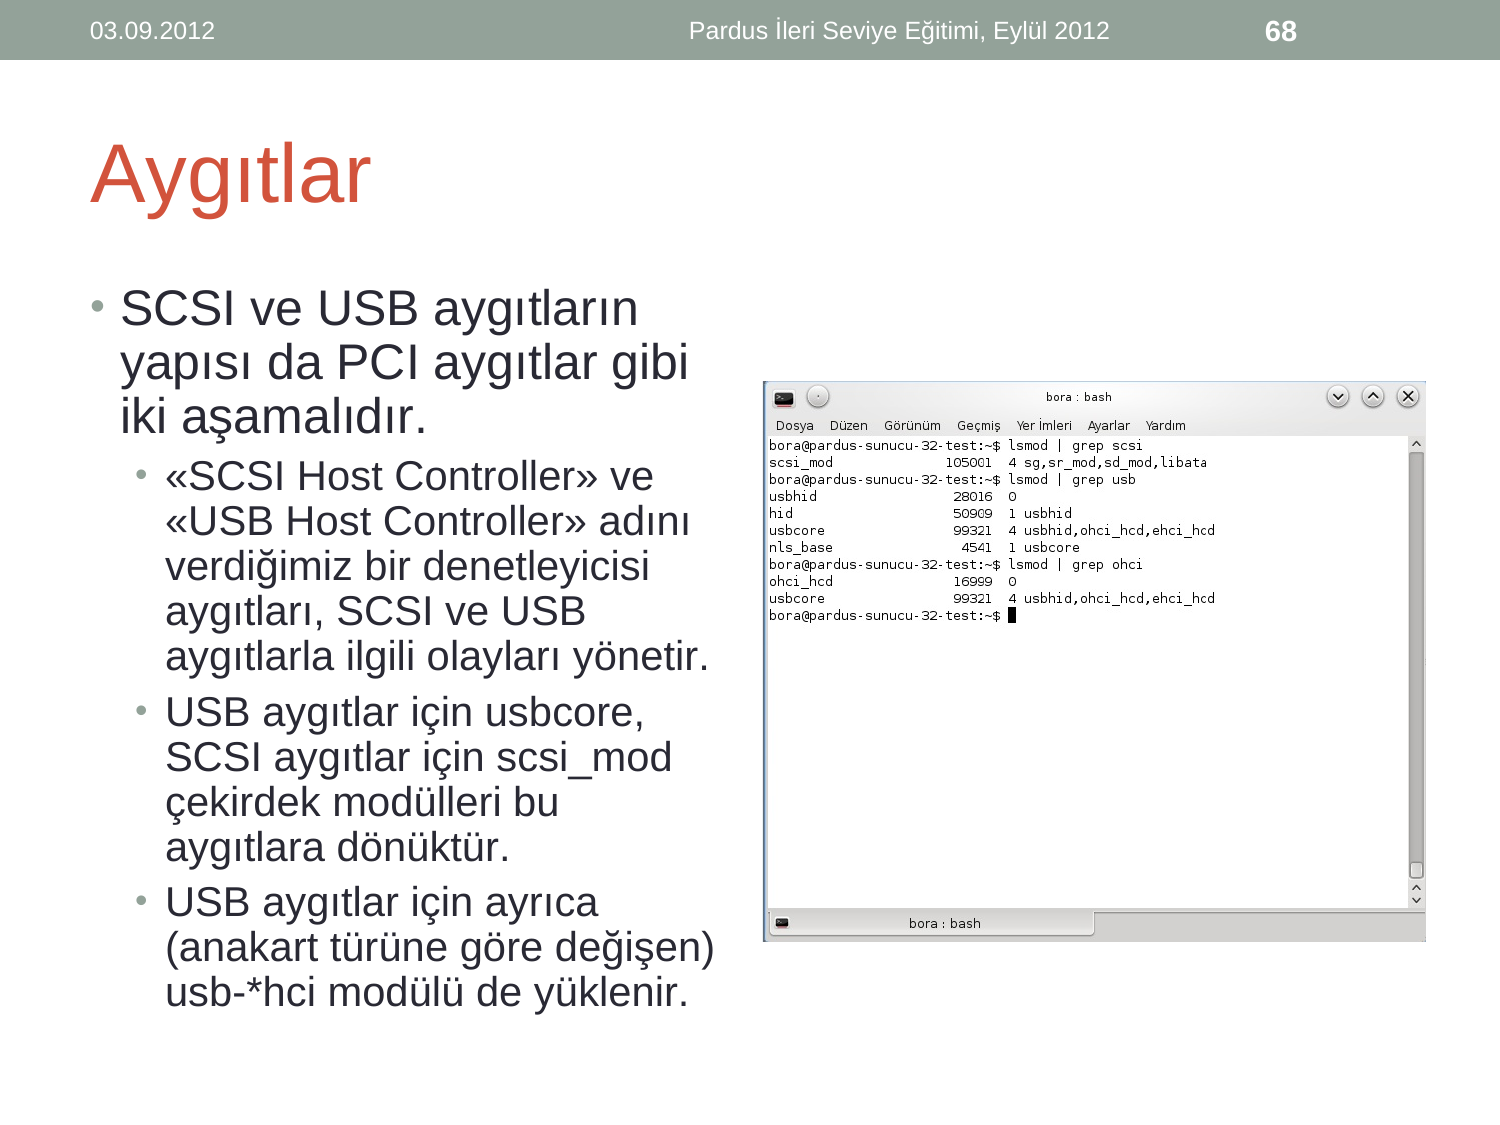

03.09.2012
Pardus İleri Seviye Eğitimi, Eylül 2012
# Aygıtlar
SCSI ve USB aygıtların yapısı da PCI aygıtlar gibi iki aşamalıdır.
«SCSI Host Controller» ve «USB Host Controller» adını verdiğimiz bir denetleyicisi aygıtları, SCSI ve USB aygıtlarla ilgili olayları yönetir.
USB aygıtlar için usbcore, SCSI aygıtlar için scsi_mod çekirdek modülleri bu aygıtlara dönüktür.
USB aygıtlar için ayrıca (anakart türüne göre değişen) usb-*hci modülü de yüklenir.